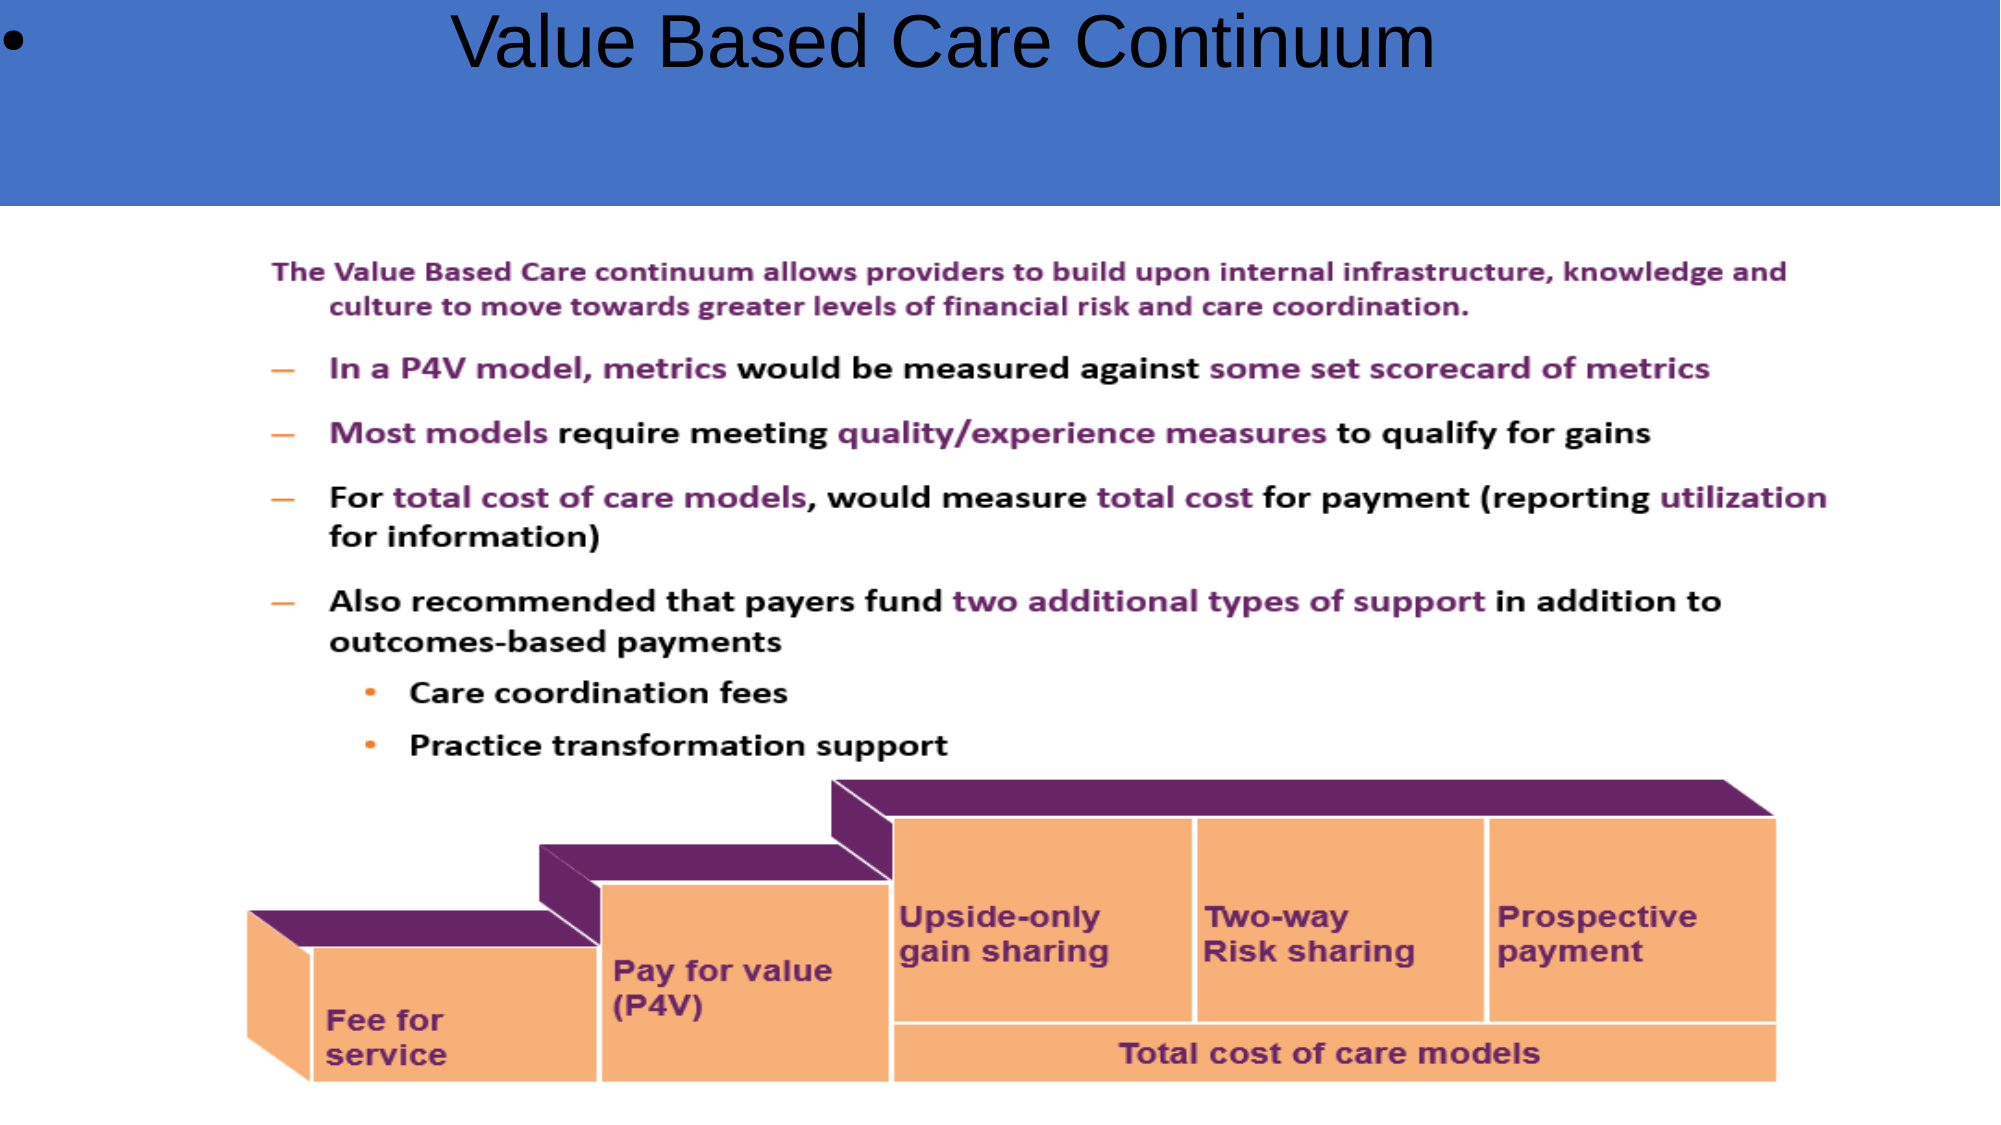

| Value Based Care Continuum |
| --- |